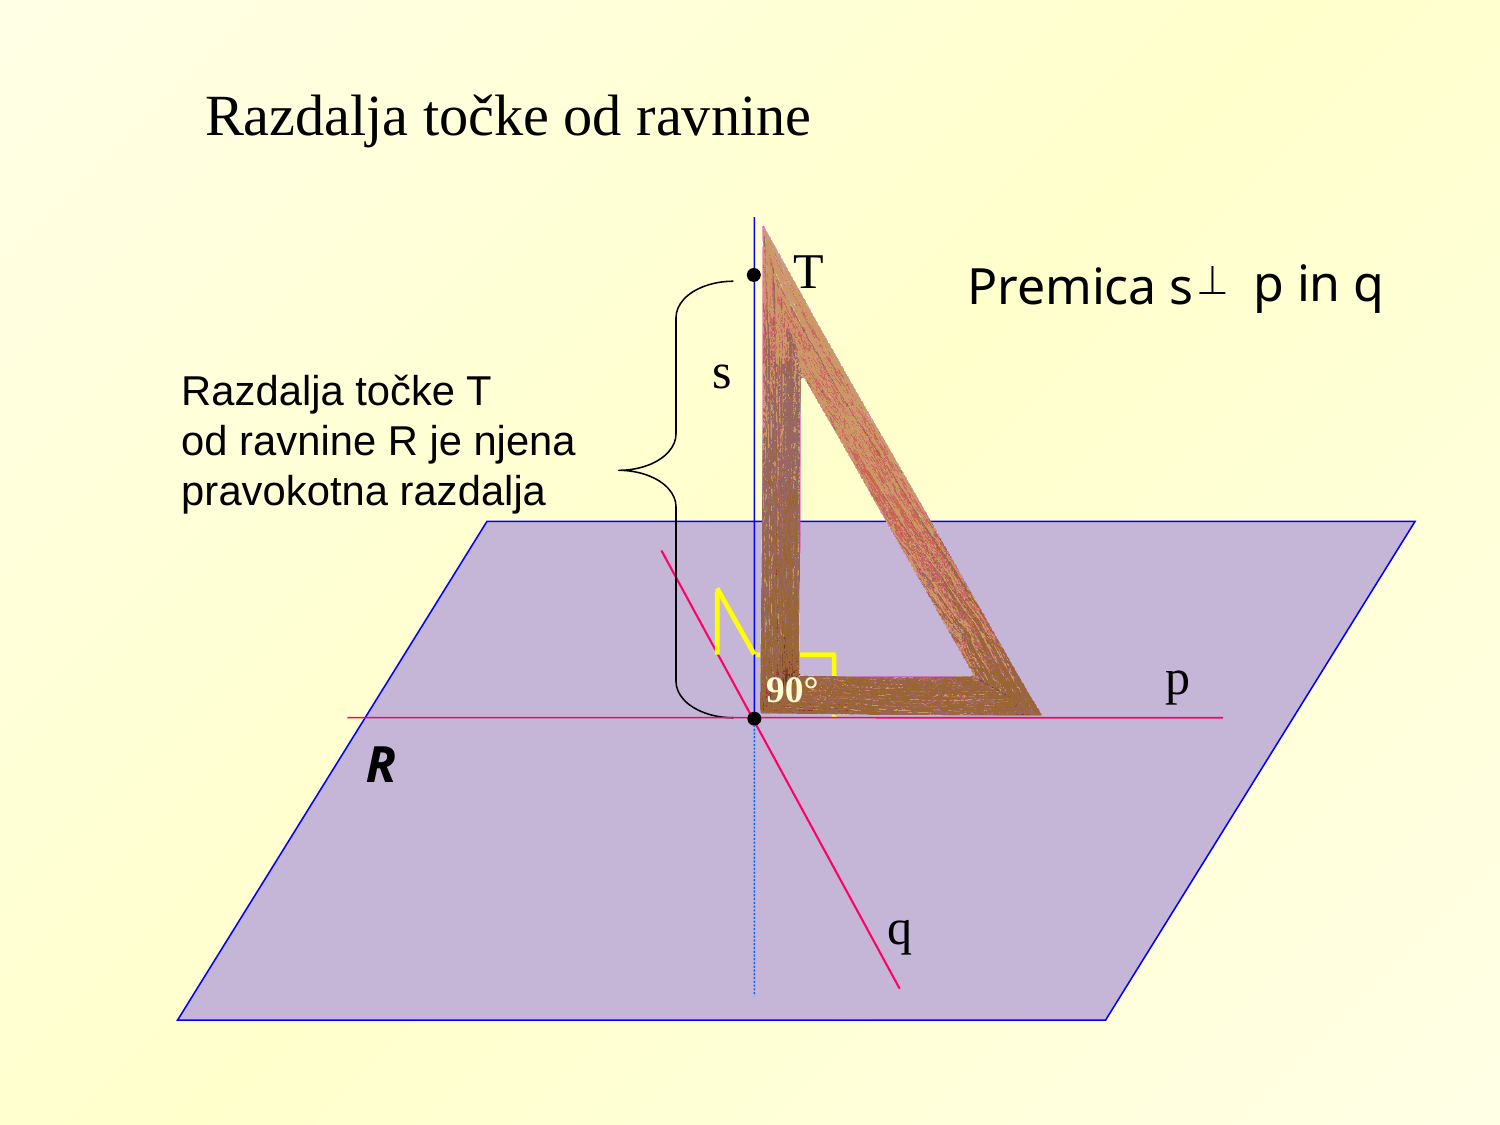

# Razdalja točke od ravnine
T
p in q
Premica s
s
Razdalja točke T
od ravnine R je njena
pravokotna razdalja
p
90°
R
q